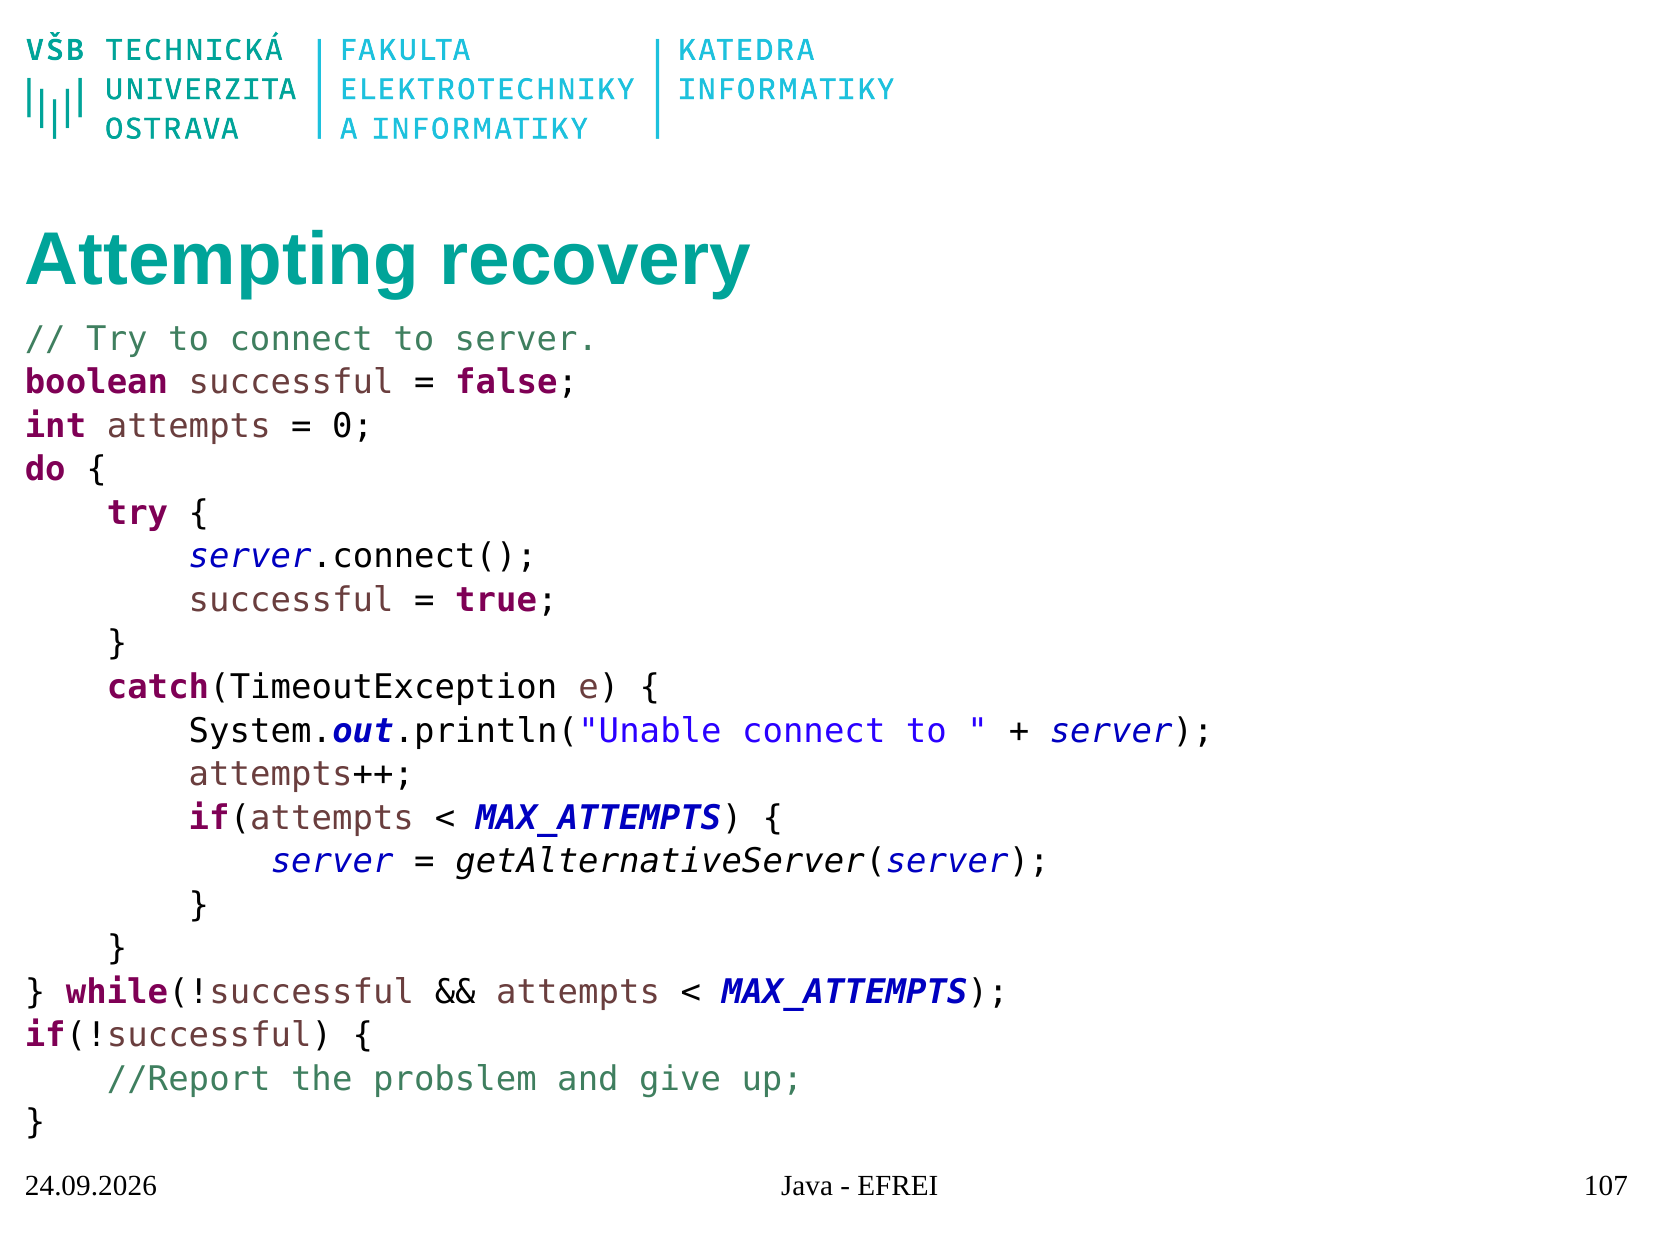

# Attempting recovery
// Try to connect to server.
boolean successful = false;
int attempts = 0;
do {
 try {
 server.connect();
 successful = true;
 }
 catch(TimeoutException e) {
 System.out.println("Unable connect to " + server);
 attempts++;
 if(attempts < MAX_ATTEMPTS) {
 server = getAlternativeServer(server);
 }
 }
} while(!successful && attempts < MAX_ATTEMPTS);
if(!successful) {
 //Report the probslem and give up;
}
Java - EFREI
107